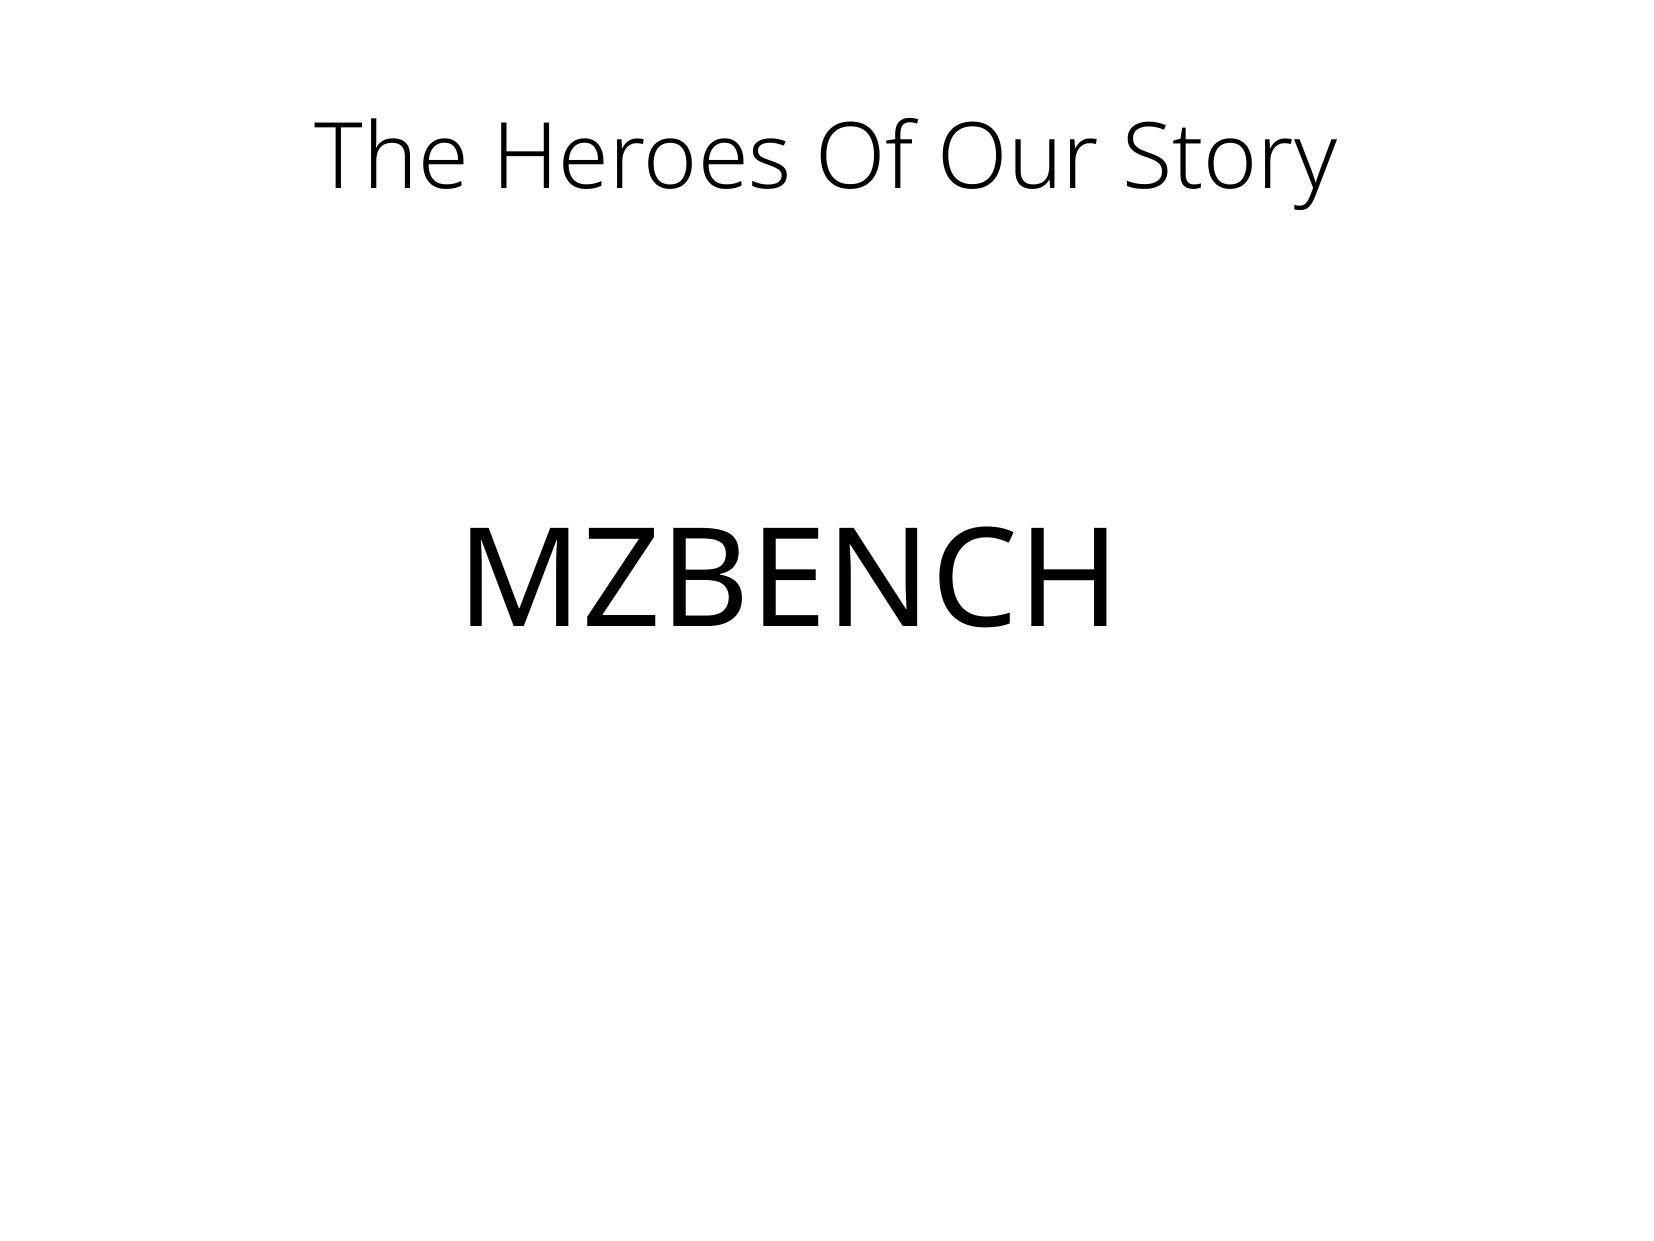

# The Heroes Of Our Story
MZBENCH